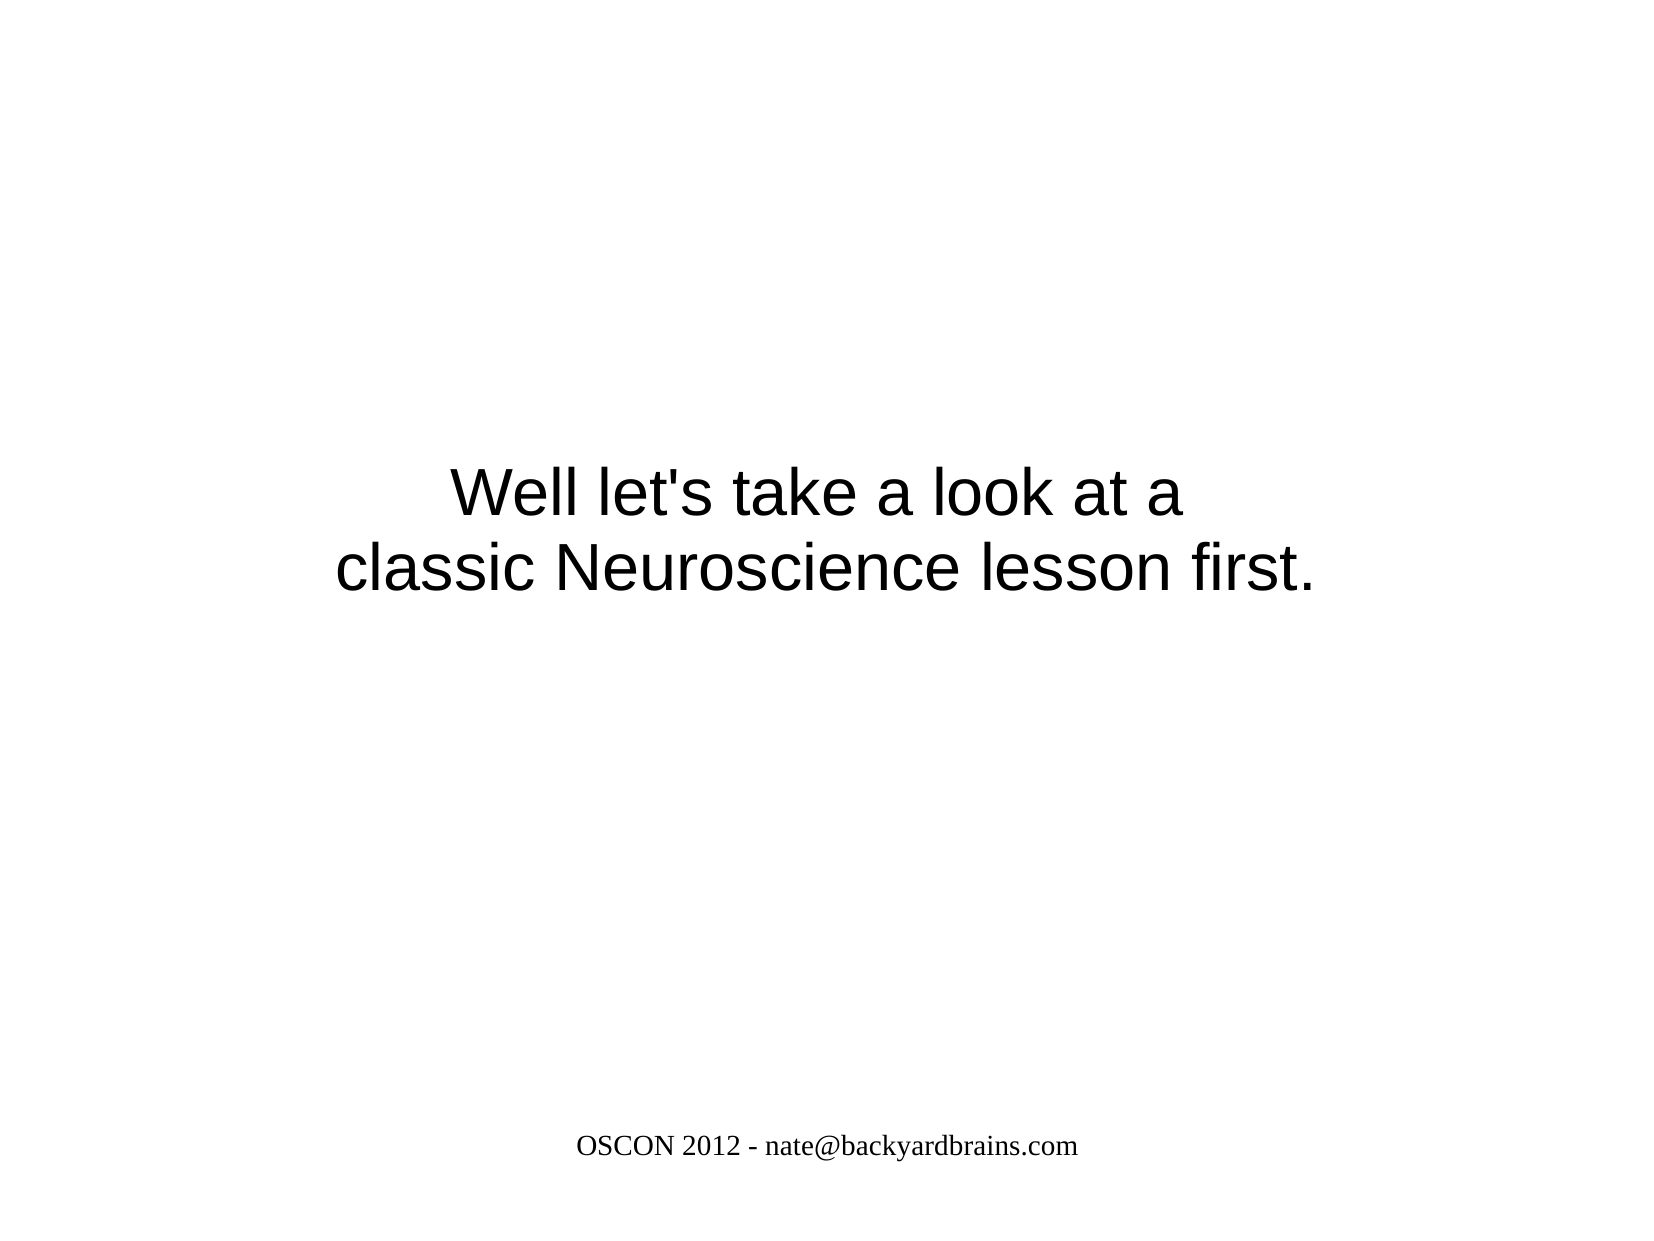

# Well let's take a look at a
classic Neuroscience lesson first.
OSCON 2012 - nate@backyardbrains.com